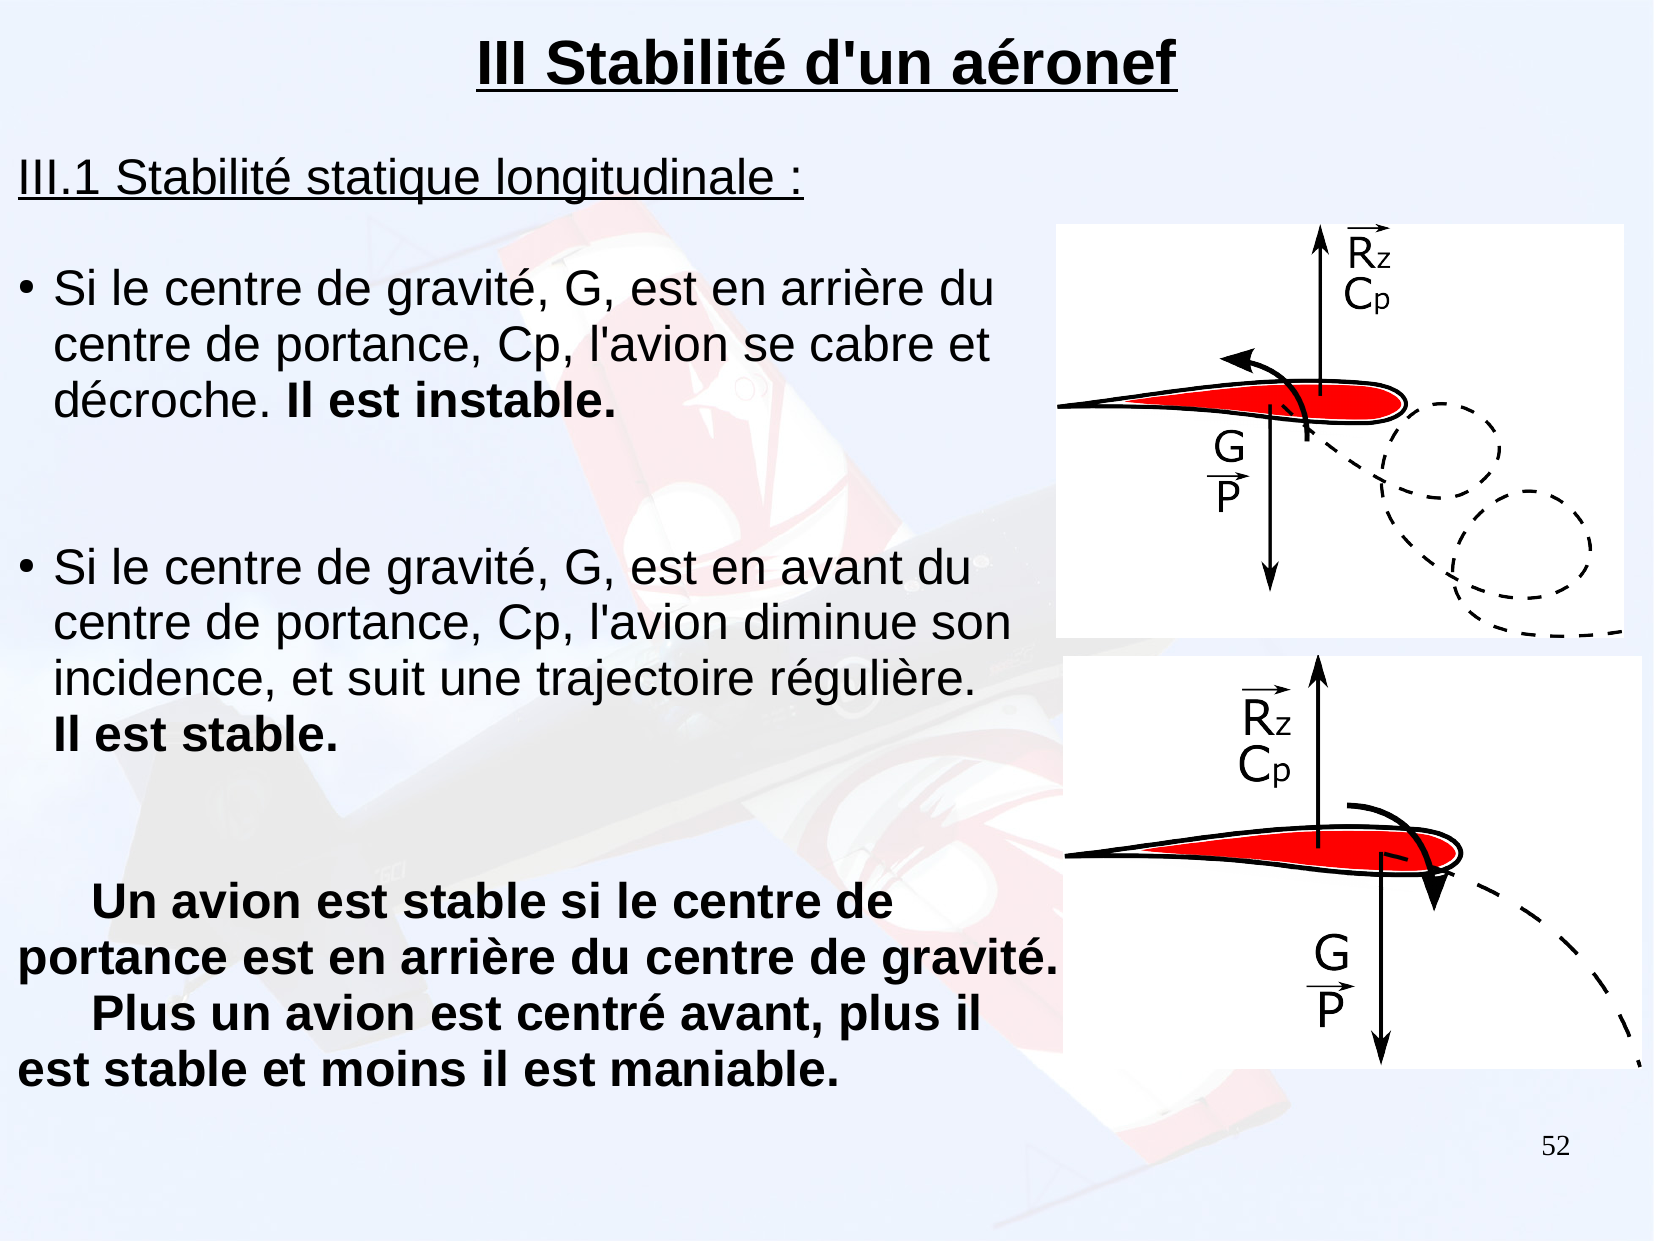

# III Stabilité d'un aéronef
III.1 Stabilité statique longitudinale :
Si le centre de gravité, G, est en arrière du centre de portance, Cp, l'avion se cabre et décroche. Il est instable.
Si le centre de gravité, G, est en avant du centre de portance, Cp, l'avion diminue son incidence, et suit une trajectoire régulière.
Il est stable.
	Un avion est stable si le centre de portance est en arrière du centre de gravité.
	Plus un avion est centré avant, plus il est stable et moins il est maniable.
52